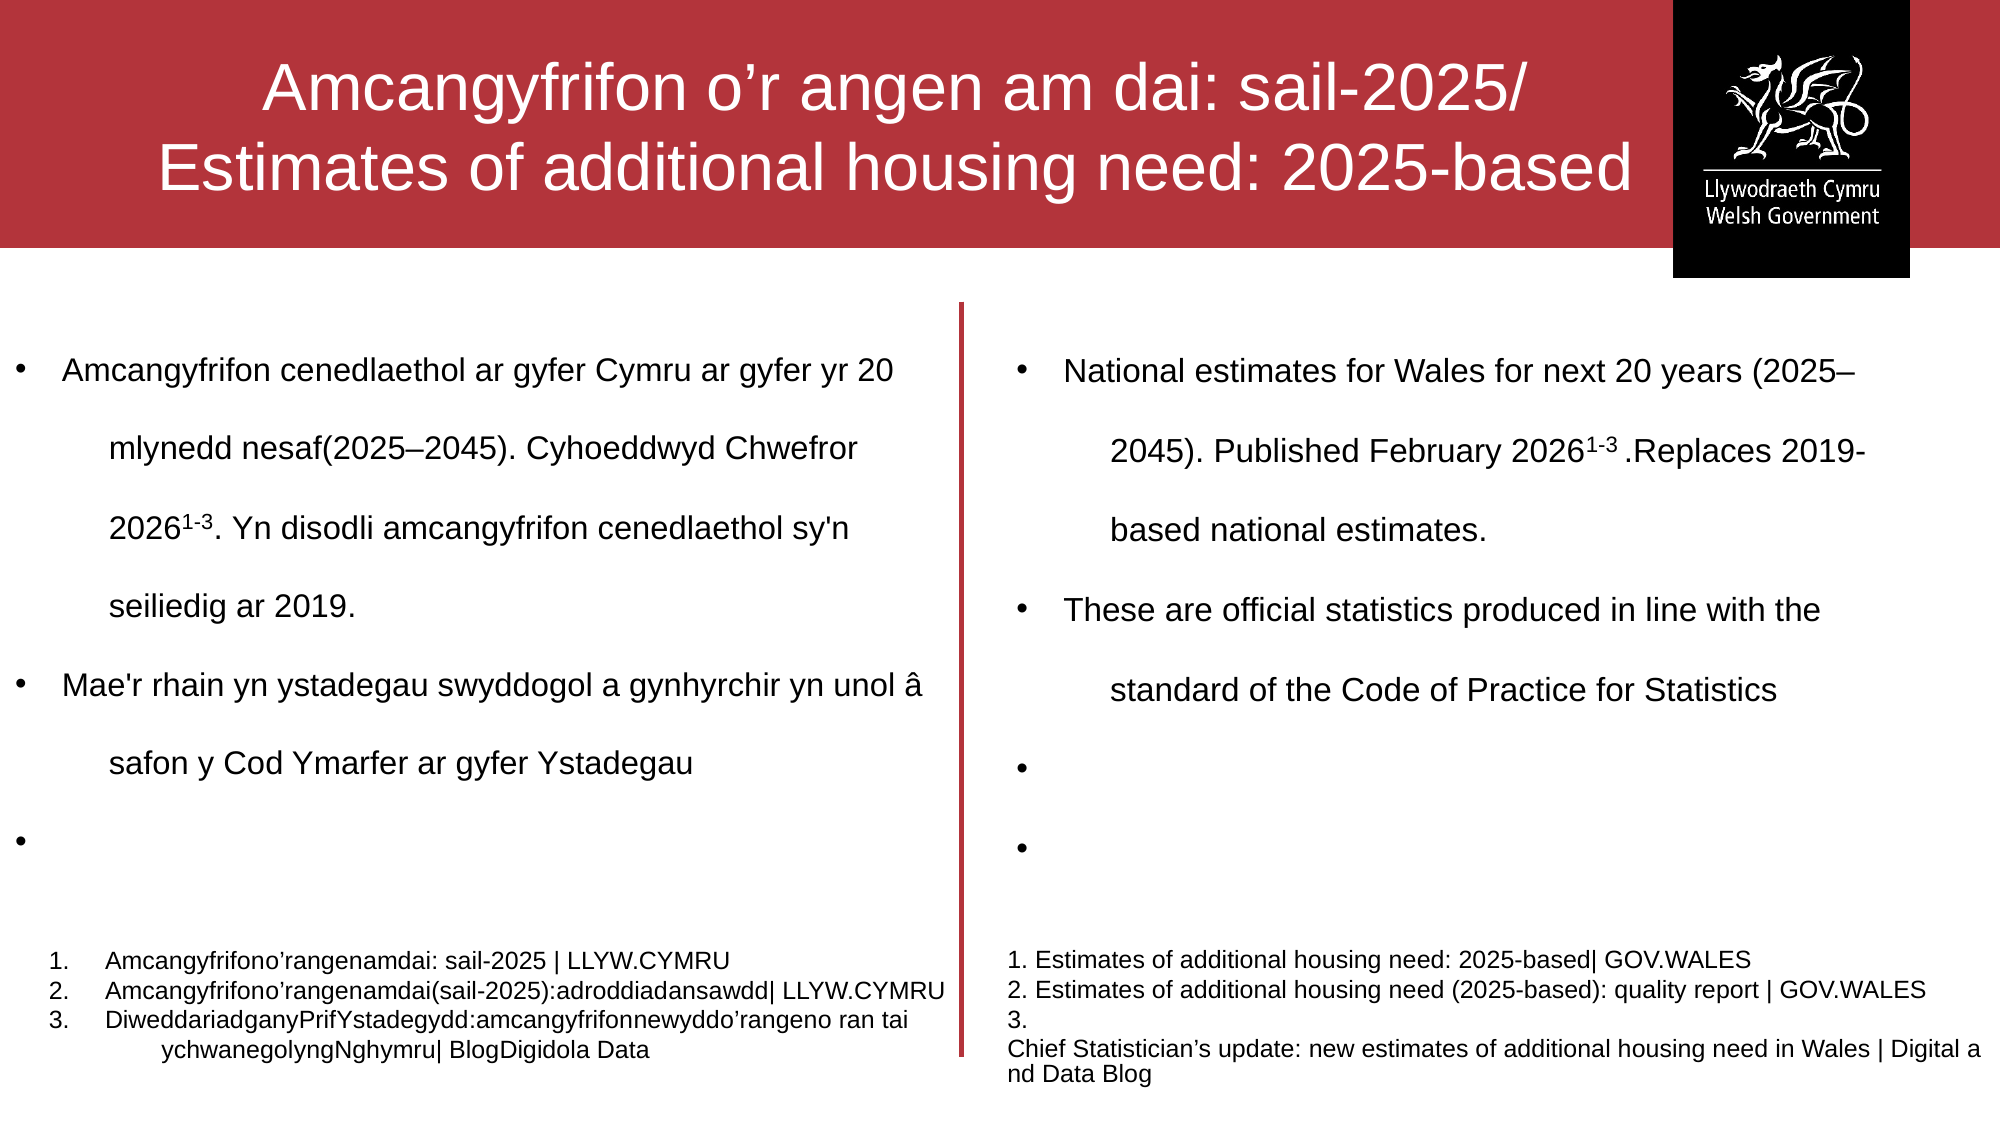

# Amcangyfrifon o’r angen am dai: sail-2025/ Estimates of additional housing need: 2025-based
Amcangyfrifon cenedlaethol ar gyfer Cymru ar gyfer yr 20 mlynedd nesaf(2025–2045). Cyhoeddwyd Chwefror 20261-3. Yn disodli amcangyfrifon cenedlaethol sy'n seiliedig ar 2019.
Mae'r rhain yn ystadegau swyddogol a gynhyrchir yn unol â safon y Cod Ymarfer ar gyfer Ystadegau
ddiwallu
National estimates for Wales for next 20 years (2025–2045). Published February 20261-3 .Replaces 2019-based national estimates.
These are official statistics produced in line with the standard of the Code of Practice for Statistics
1. Estimates of additional housing need: 2025-based| GOV.WALES
2. Estimates of additional housing need (2025-based): quality report | GOV.WALES
3.Chief Statistician’s update: new estimates of additional housing need in Wales | Digital and Data Blog
Amcangyfrifono’rangenamdai: sail-2025 | LLYW.CYMRU
Amcangyfrifono’rangenamdai(sail-2025):adroddiadansawdd| LLYW.CYMRU
DiweddariadganyPrifYstadegydd:amcangyfrifonnewyddo’rangeno ran taiychwanegolyngNghymru| BlogDigidola Data